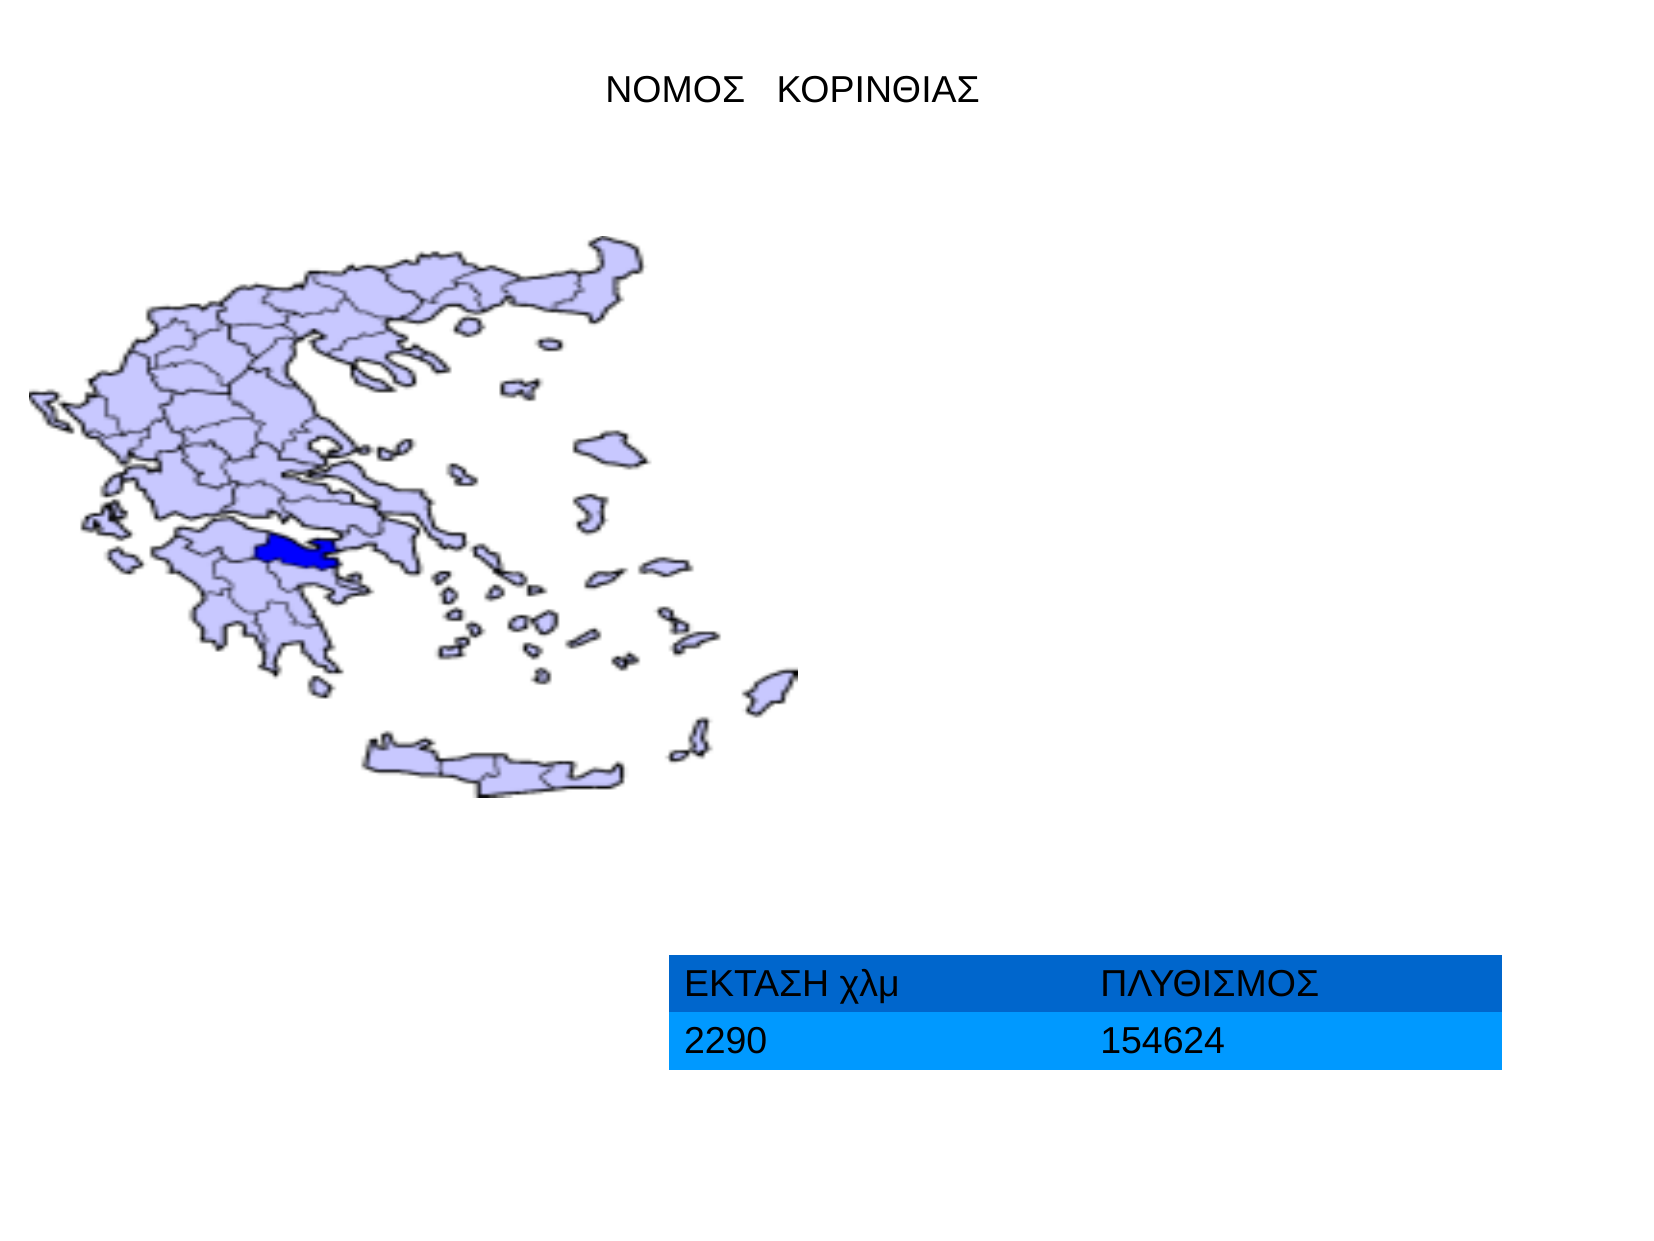

ΝΟΜΟΣ ΚΟΡΙΝΘΙΑΣ
| ΕΚΤΑΣΗ χλμ | ΠΛΥΘΙΣΜΟΣ |
| --- | --- |
| 2290 | 154624 |